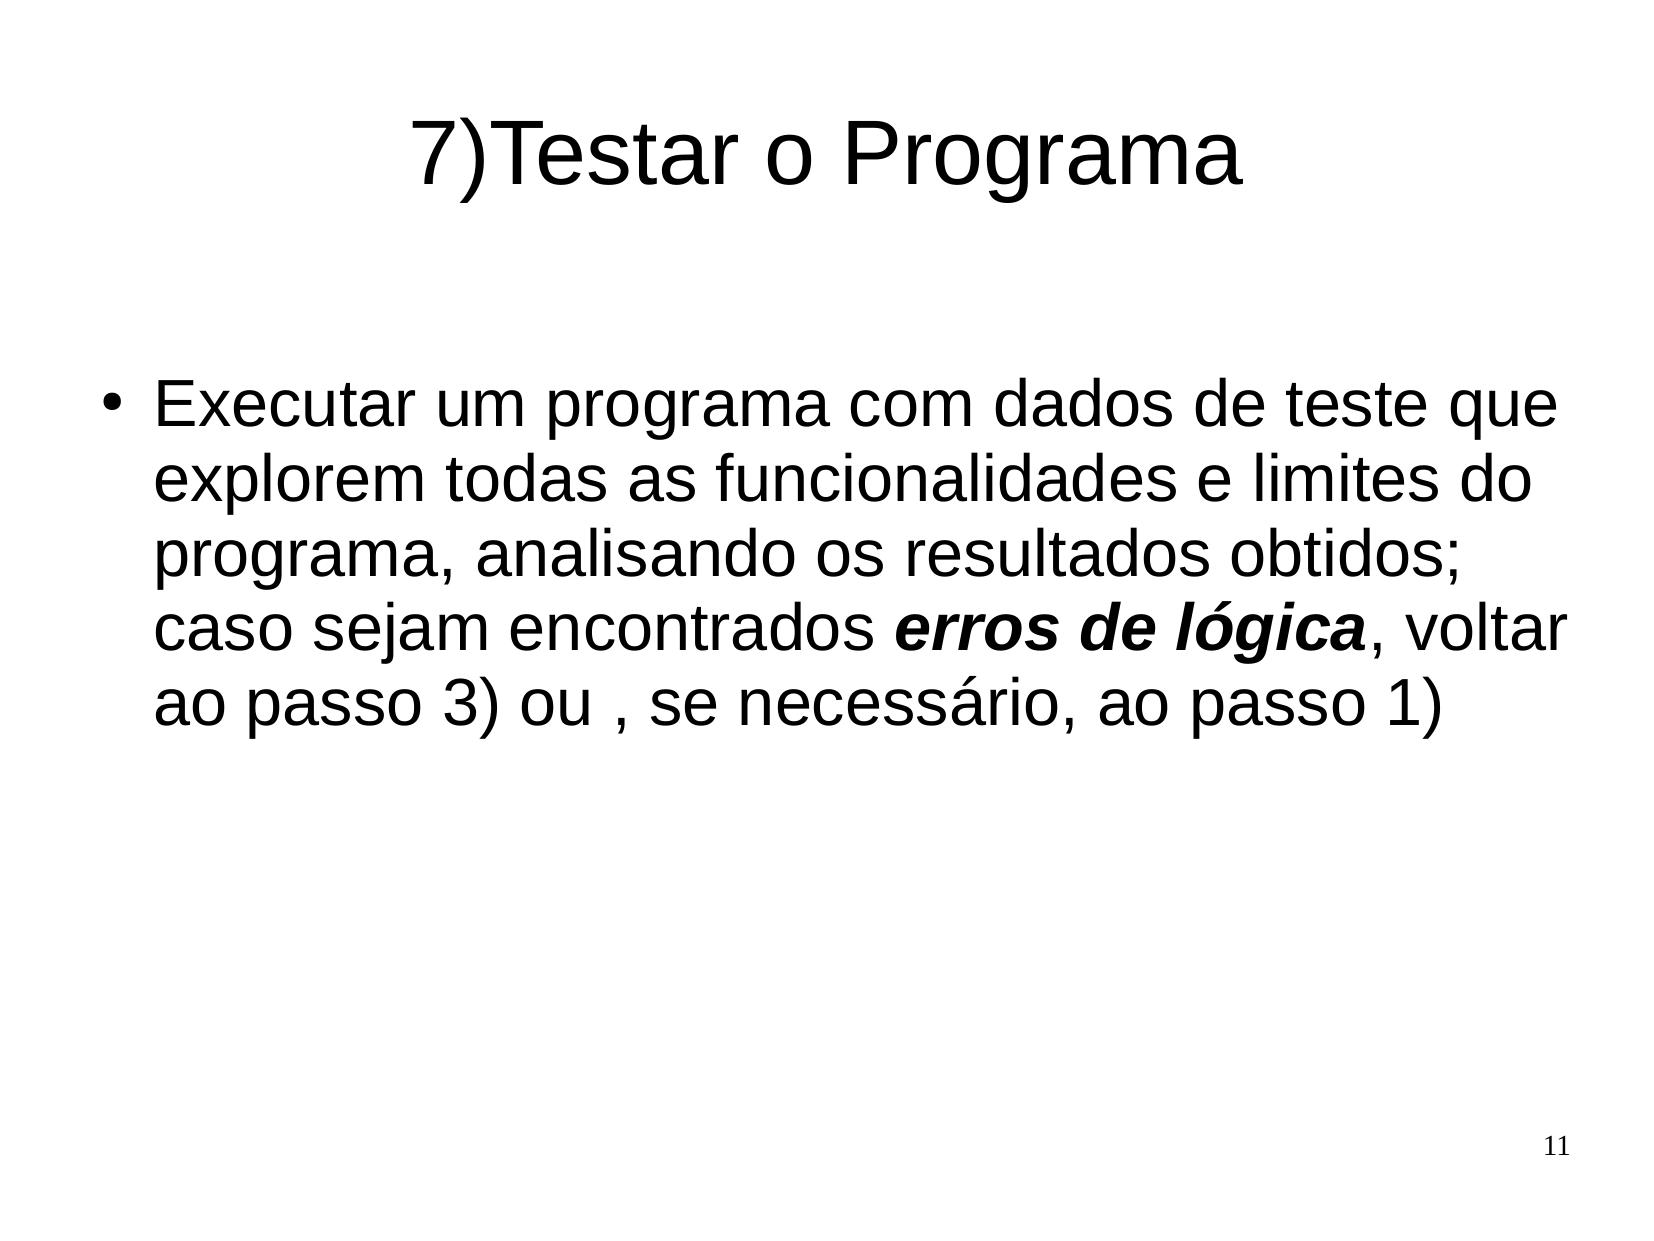

# 7)Testar o Programa
Executar um programa com dados de teste que explorem todas as funcionalidades e limites do programa, analisando os resultados obtidos; caso sejam encontrados erros de lógica, voltar ao passo 3) ou , se necessário, ao passo 1)
11